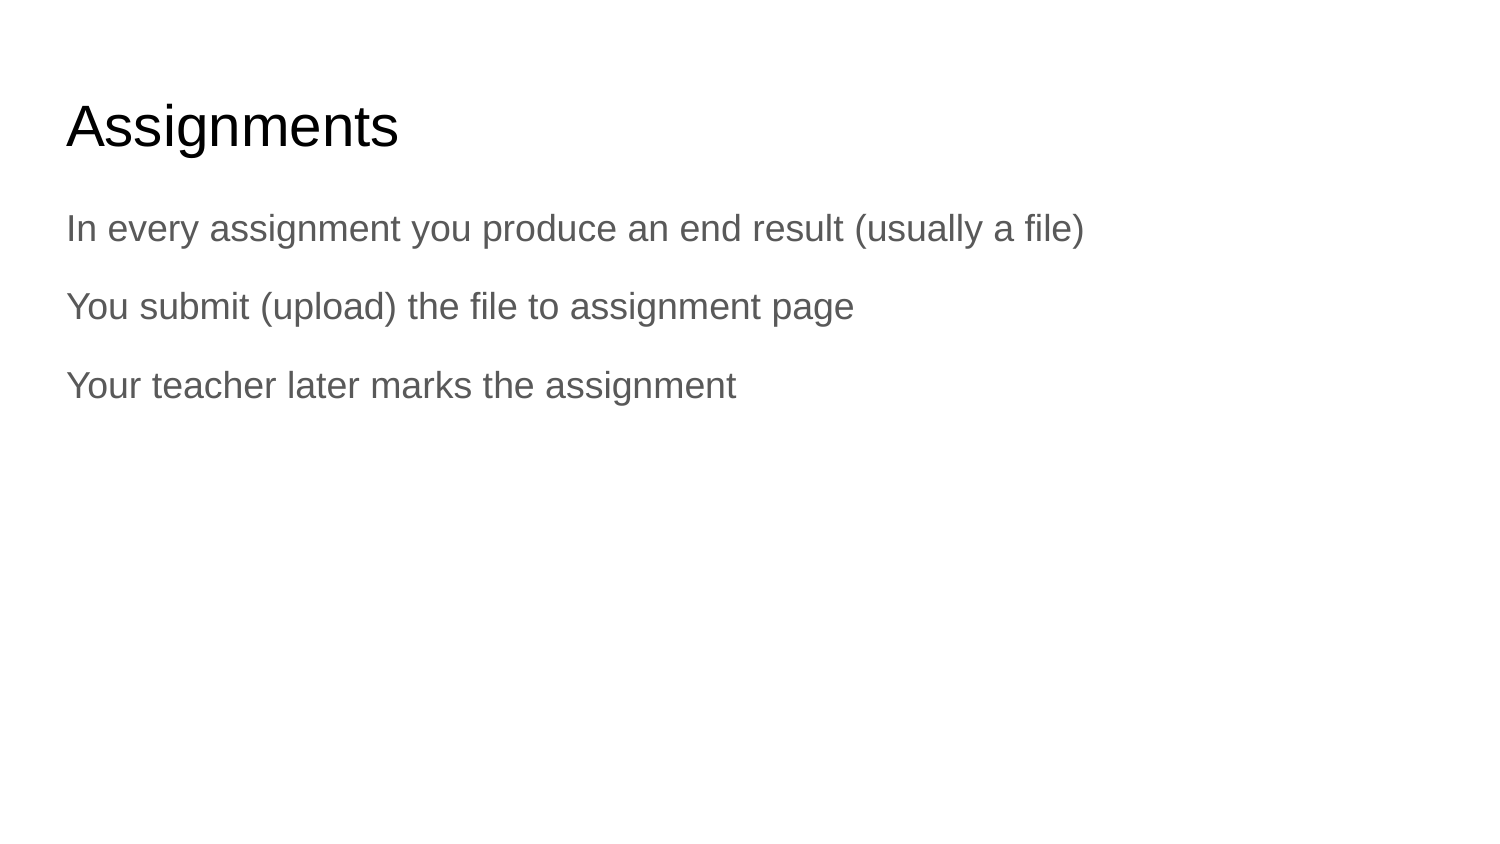

# Assignments
In every assignment you produce an end result (usually a file)
You submit (upload) the file to assignment page
Your teacher later marks the assignment